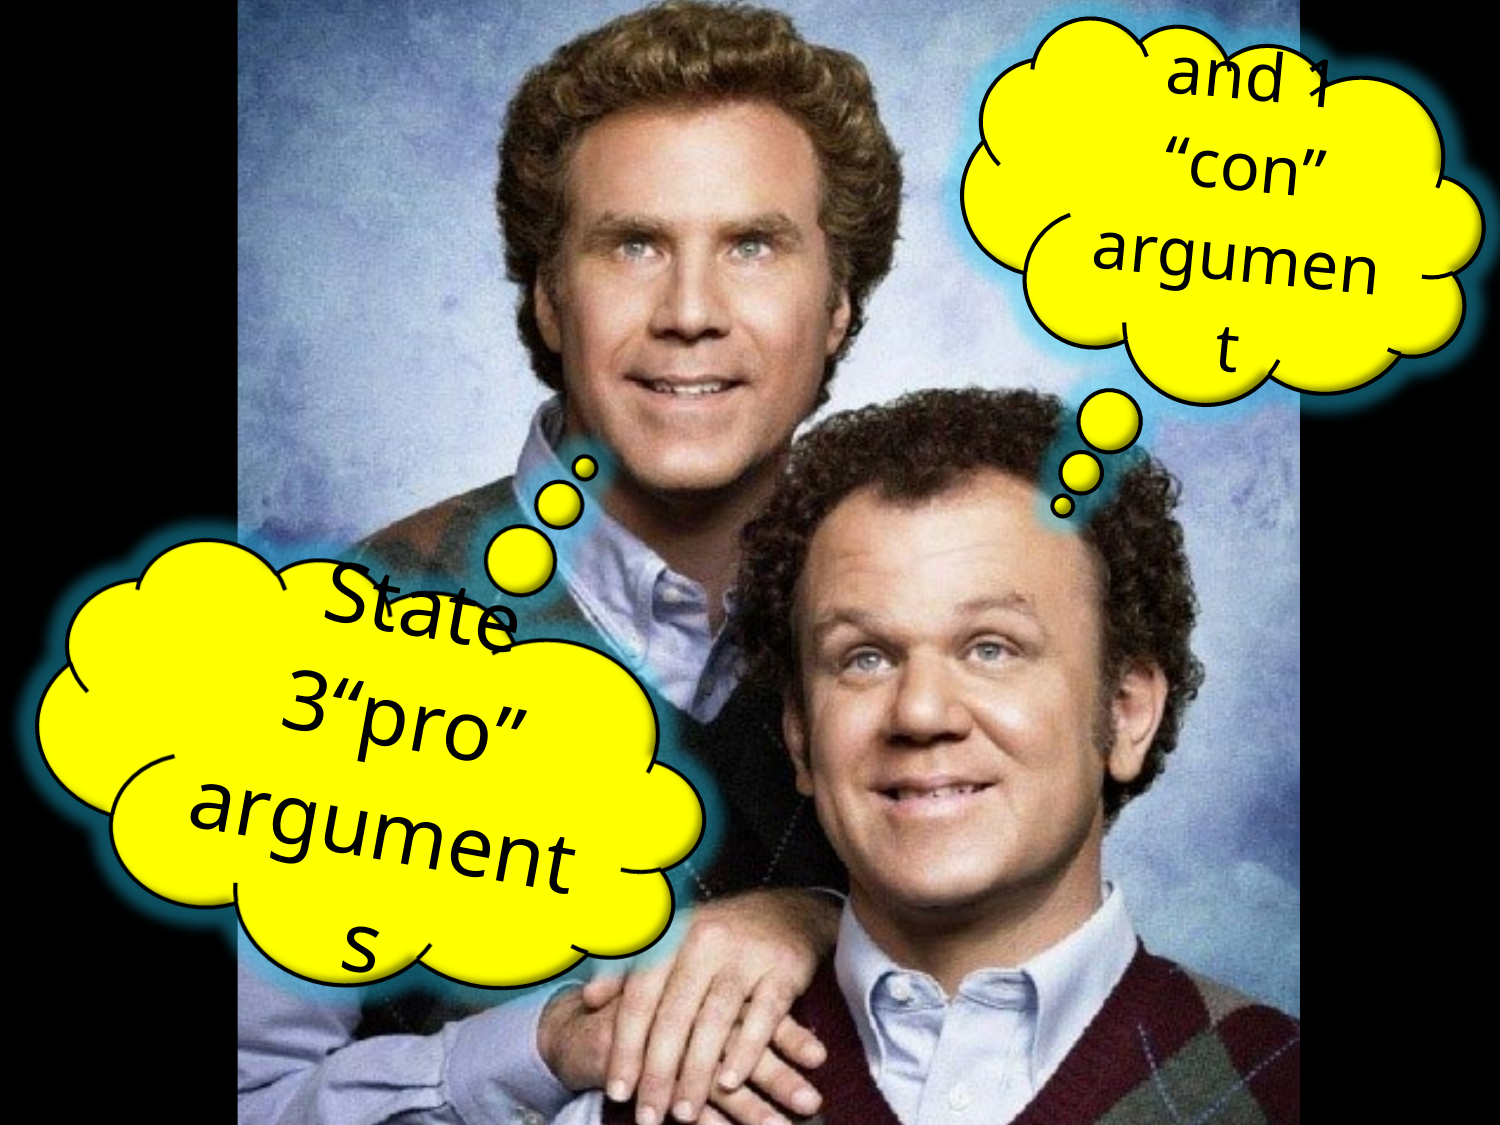

and 1 “con” argument
State 3“pro” arguments